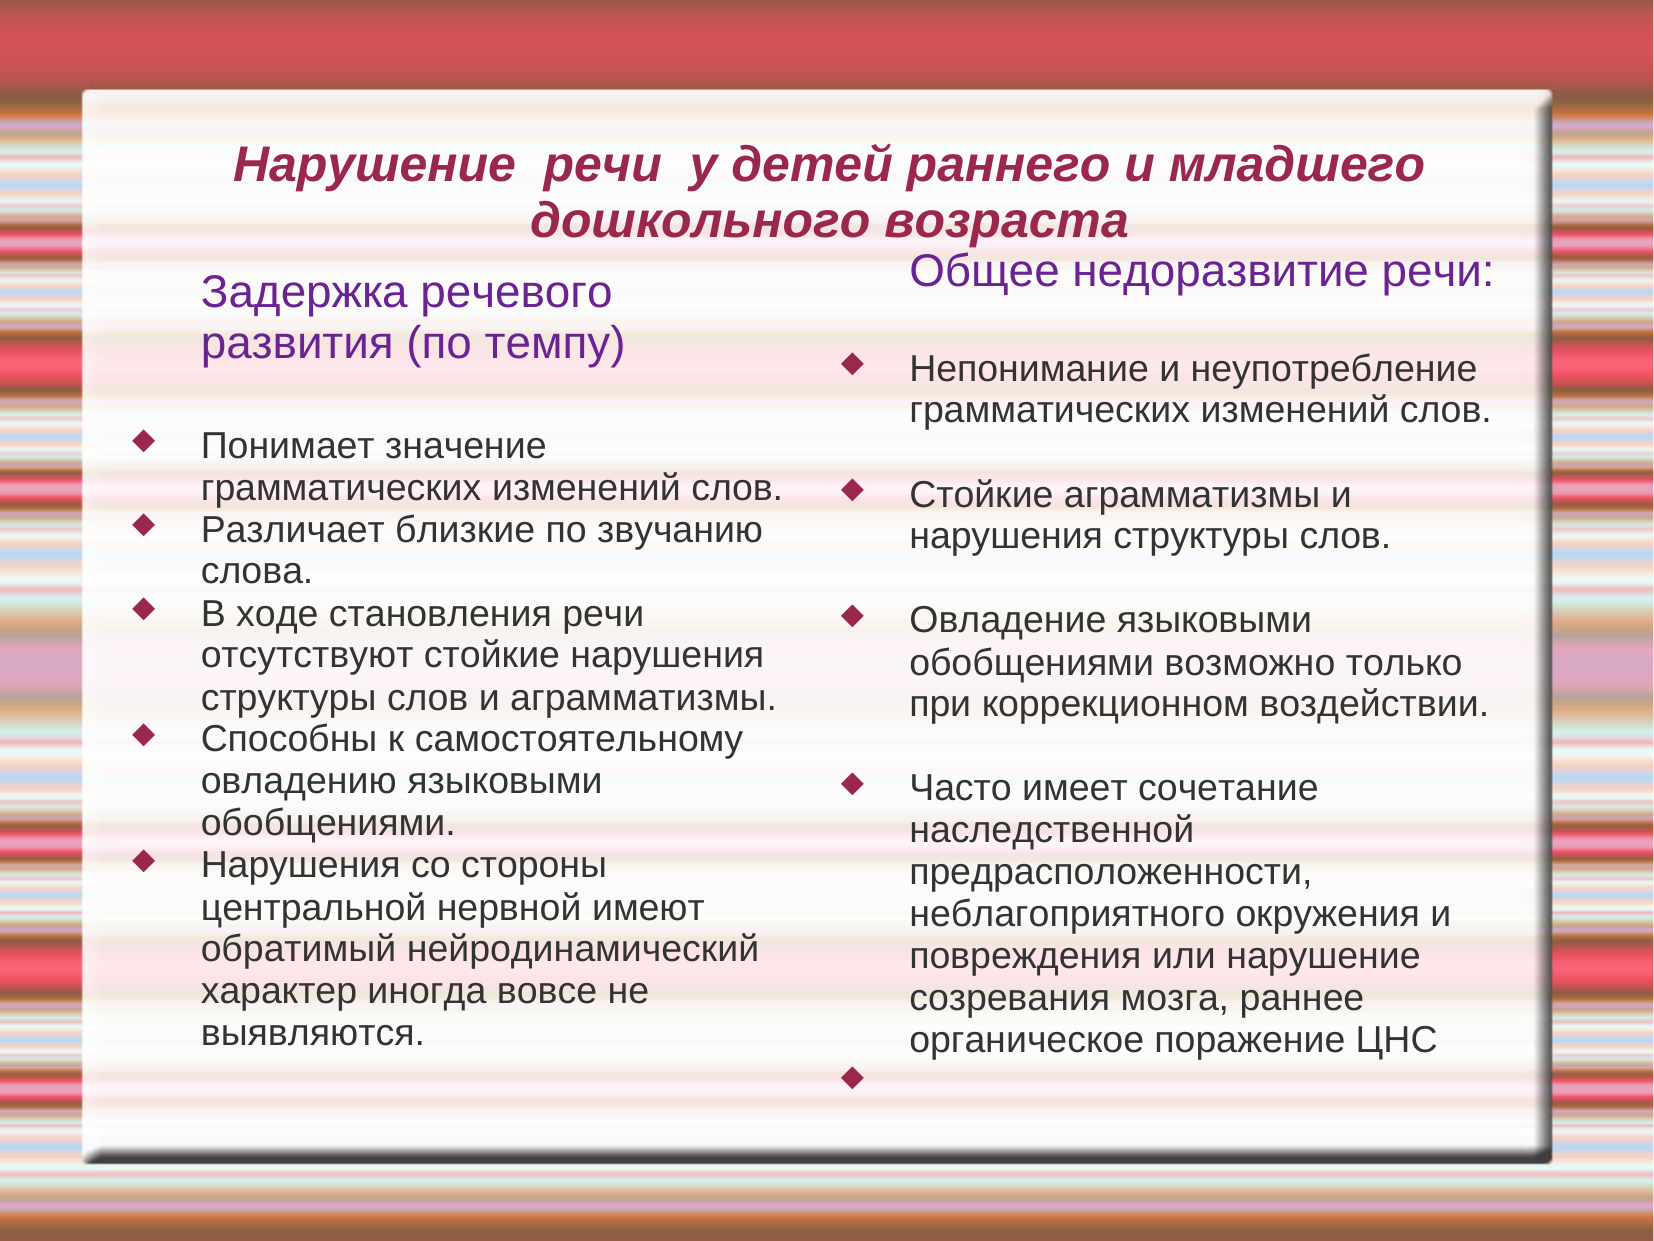

# Нарушение речи у детей раннего и младшего дошкольного возраста
Общее недоразвитие речи:
Непонимание и неупотребление грамматических изменений слов.
Стойкие аграмматизмы и нарушения структуры слов.
Овладение языковыми обобщениями возможно только при коррекционном воздействии.
Часто имеет сочетание наследственной предрасположенности, неблагоприятного окружения и повреждения или нарушение созревания мозга, раннее органическое поражение ЦНС
Задержка речевого развития (по темпу)
Понимает значение грамматических изменений слов.
Различает близкие по звучанию слова.
В ходе становления речи отсутствуют стойкие нарушения структуры слов и аграмматизмы.
Способны к самостоятельному овладению языковыми обобщениями.
Нарушения со стороны центральной нервной имеют обратимый нейродинамический характер иногда вовсе не выявляются.